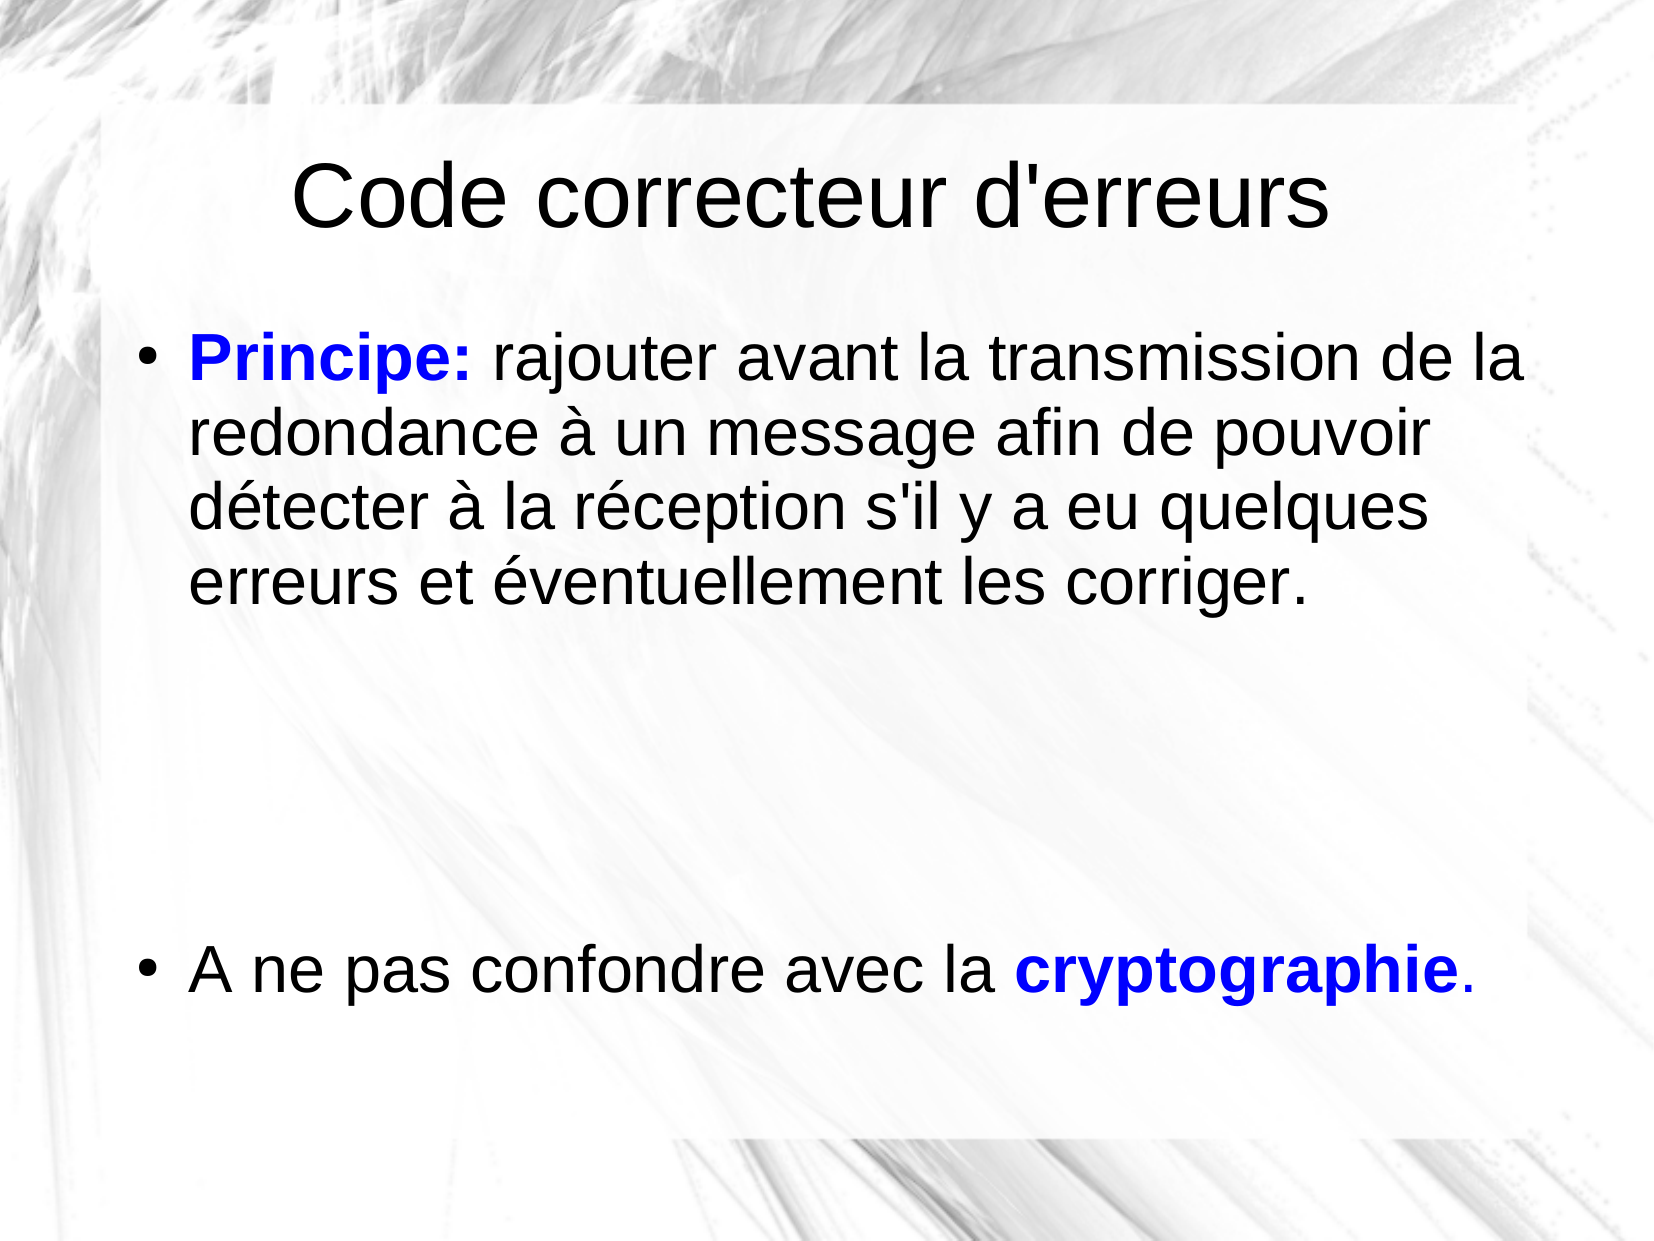

# Code correcteur d'erreurs
Principe: rajouter avant la transmission de la redondance à un message afin de pouvoir détecter à la réception s'il y a eu quelques erreurs et éventuellement les corriger.
A ne pas confondre avec la cryptographie.